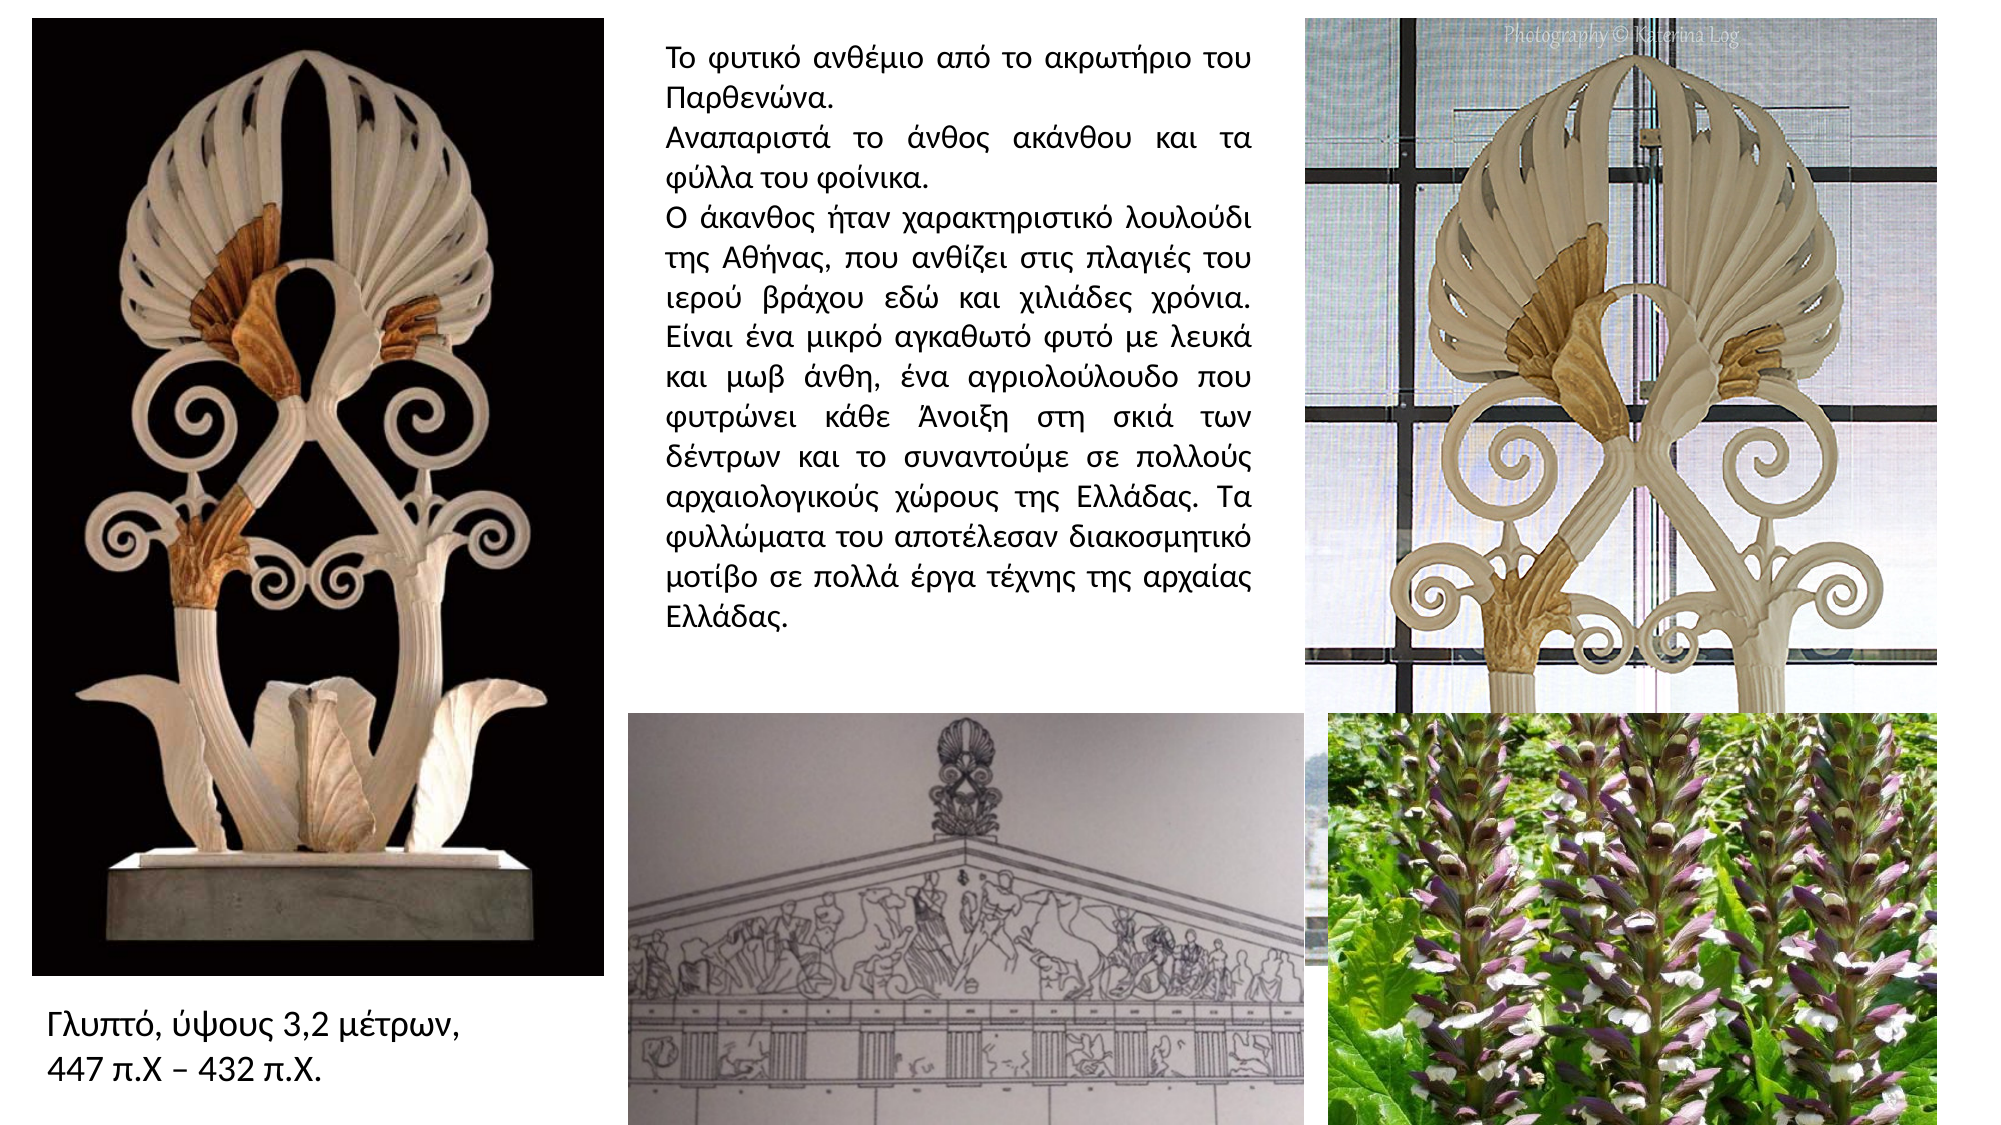

Το φυτικό ανθέμιο από το ακρωτήριο του Παρθενώνα.
Αναπαριστά το άνθος ακάνθου και τα φύλλα του φοίνικα.
Ο άκανθος ήταν χαρακτηριστικό λουλούδι της Αθήνας, που ανθίζει στις πλαγιές του ιερού βράχου εδώ και χιλιάδες χρόνια. Είναι ένα μικρό αγκαθωτό φυτό με λευκά και μωβ άνθη, ένα αγριολούλουδο που φυτρώνει κάθε Άνοιξη στη σκιά των δέντρων και το συναντούμε σε πολλούς αρχαιολογικούς χώρους της Ελλάδας. Τα φυλλώματα του αποτέλεσαν διακοσμητικό μοτίβο σε πολλά έργα τέχνης της αρχαίας Ελλάδας.
Γλυπτό, ύψους 3,2 μέτρων,
447 π.Χ – 432 π.Χ.